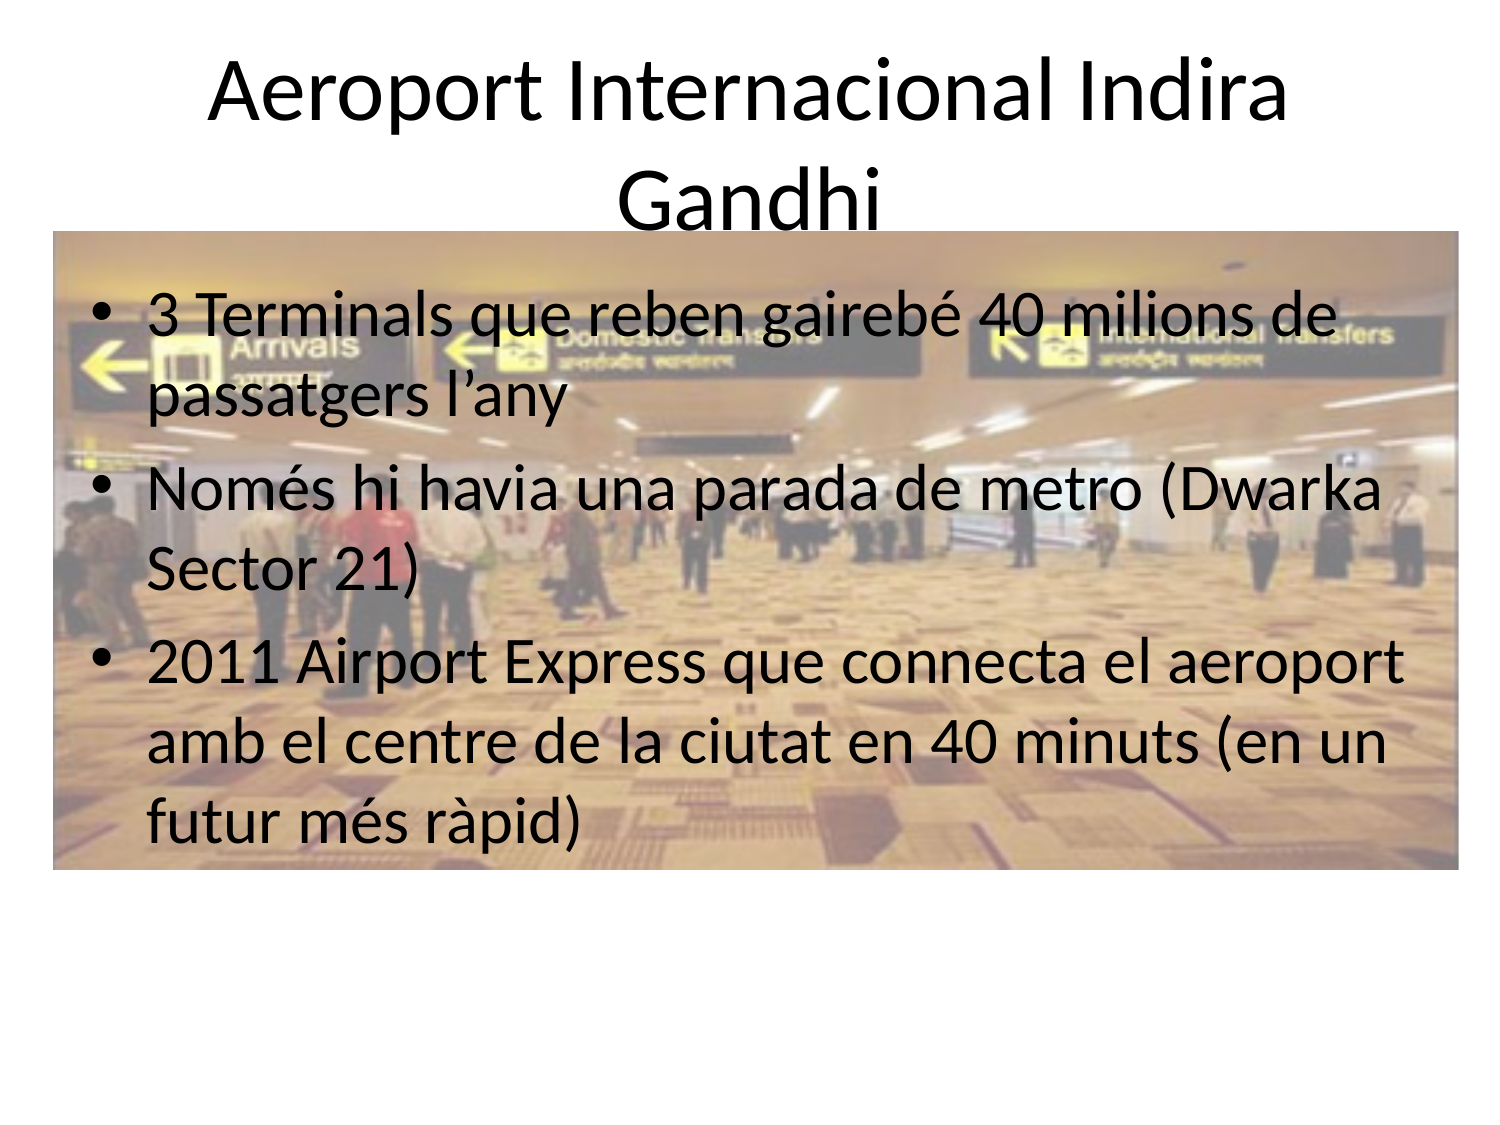

# Aeroport Internacional Indira Gandhi
3 Terminals que reben gairebé 40 milions de passatgers l’any
Només hi havia una parada de metro (Dwarka Sector 21)
2011 Airport Express que connecta el aeroport amb el centre de la ciutat en 40 minuts (en un futur més ràpid)